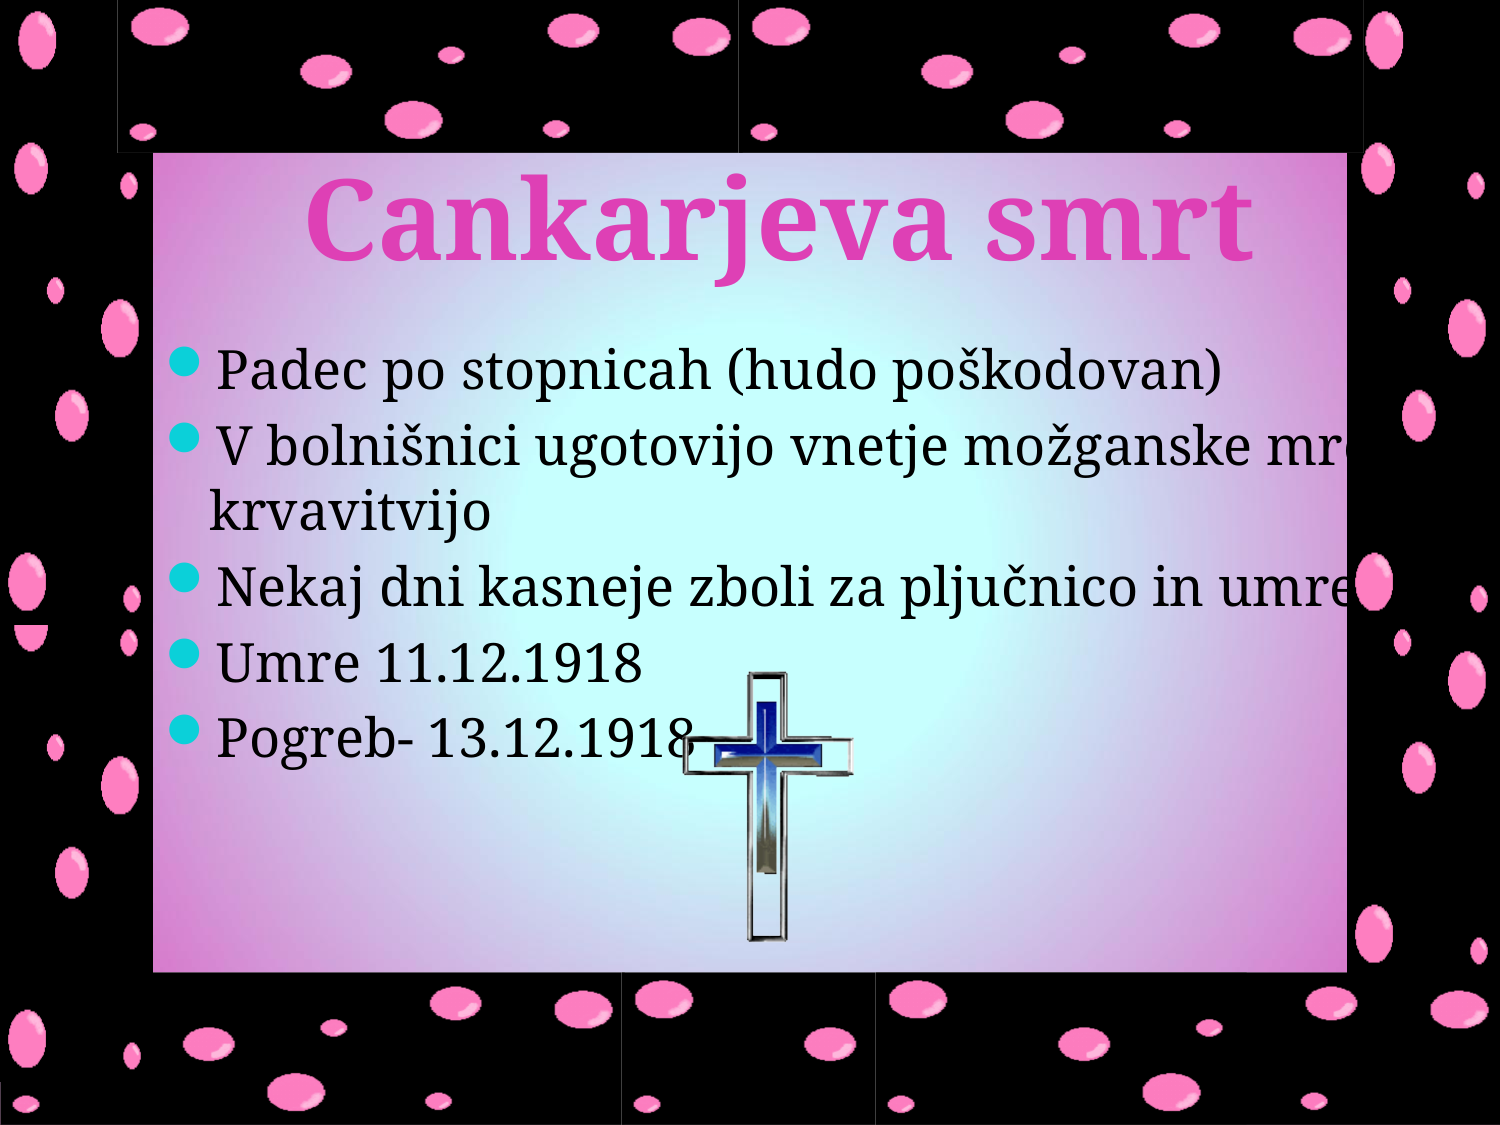

Cankarjeva smrt
# Padec po stopnicah (hudo poškodovan)
V bolnišnici ugotovijo vnetje možganske mrene s krvavitvijo
Nekaj dni kasneje zboli za pljučnico in umre
Umre 11.12.1918
Pogreb- 13.12.1918